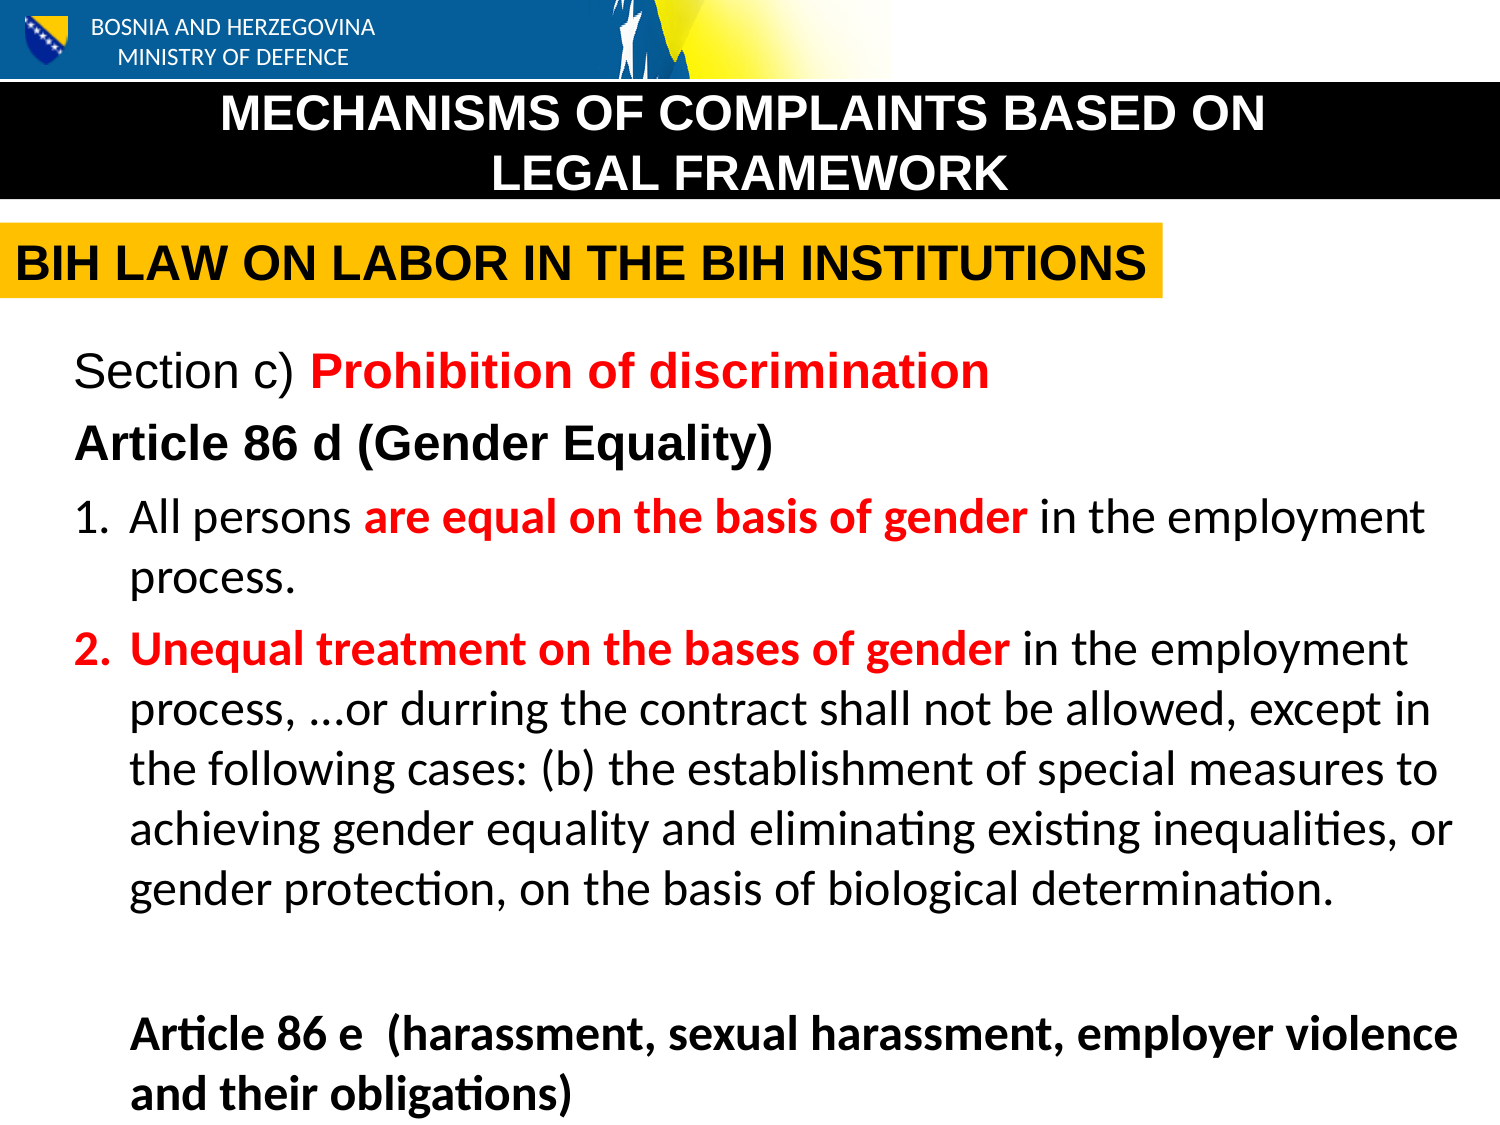

MECHANISMS OF COMPLAINTS BASED ON
LEGAL FRAMEWORK
BIH LAW ON LABOR IN THE BIH INSTITUTIONS
# Section c) Prohibition of discrimination
Article 86 d (Gender Equality)
All persons are equal on the basis of gender in the employment process.
Unequal treatment on the bases of gender in the employment process, ...or durring the contract shall not be allowed, except in the following cases: (b) the establishment of special measures to achieving gender equality and eliminating existing inequalities, or gender protection, on the basis of biological determination.
	Article 86 e (harassment, sexual harassment, employer violence and their obligations)